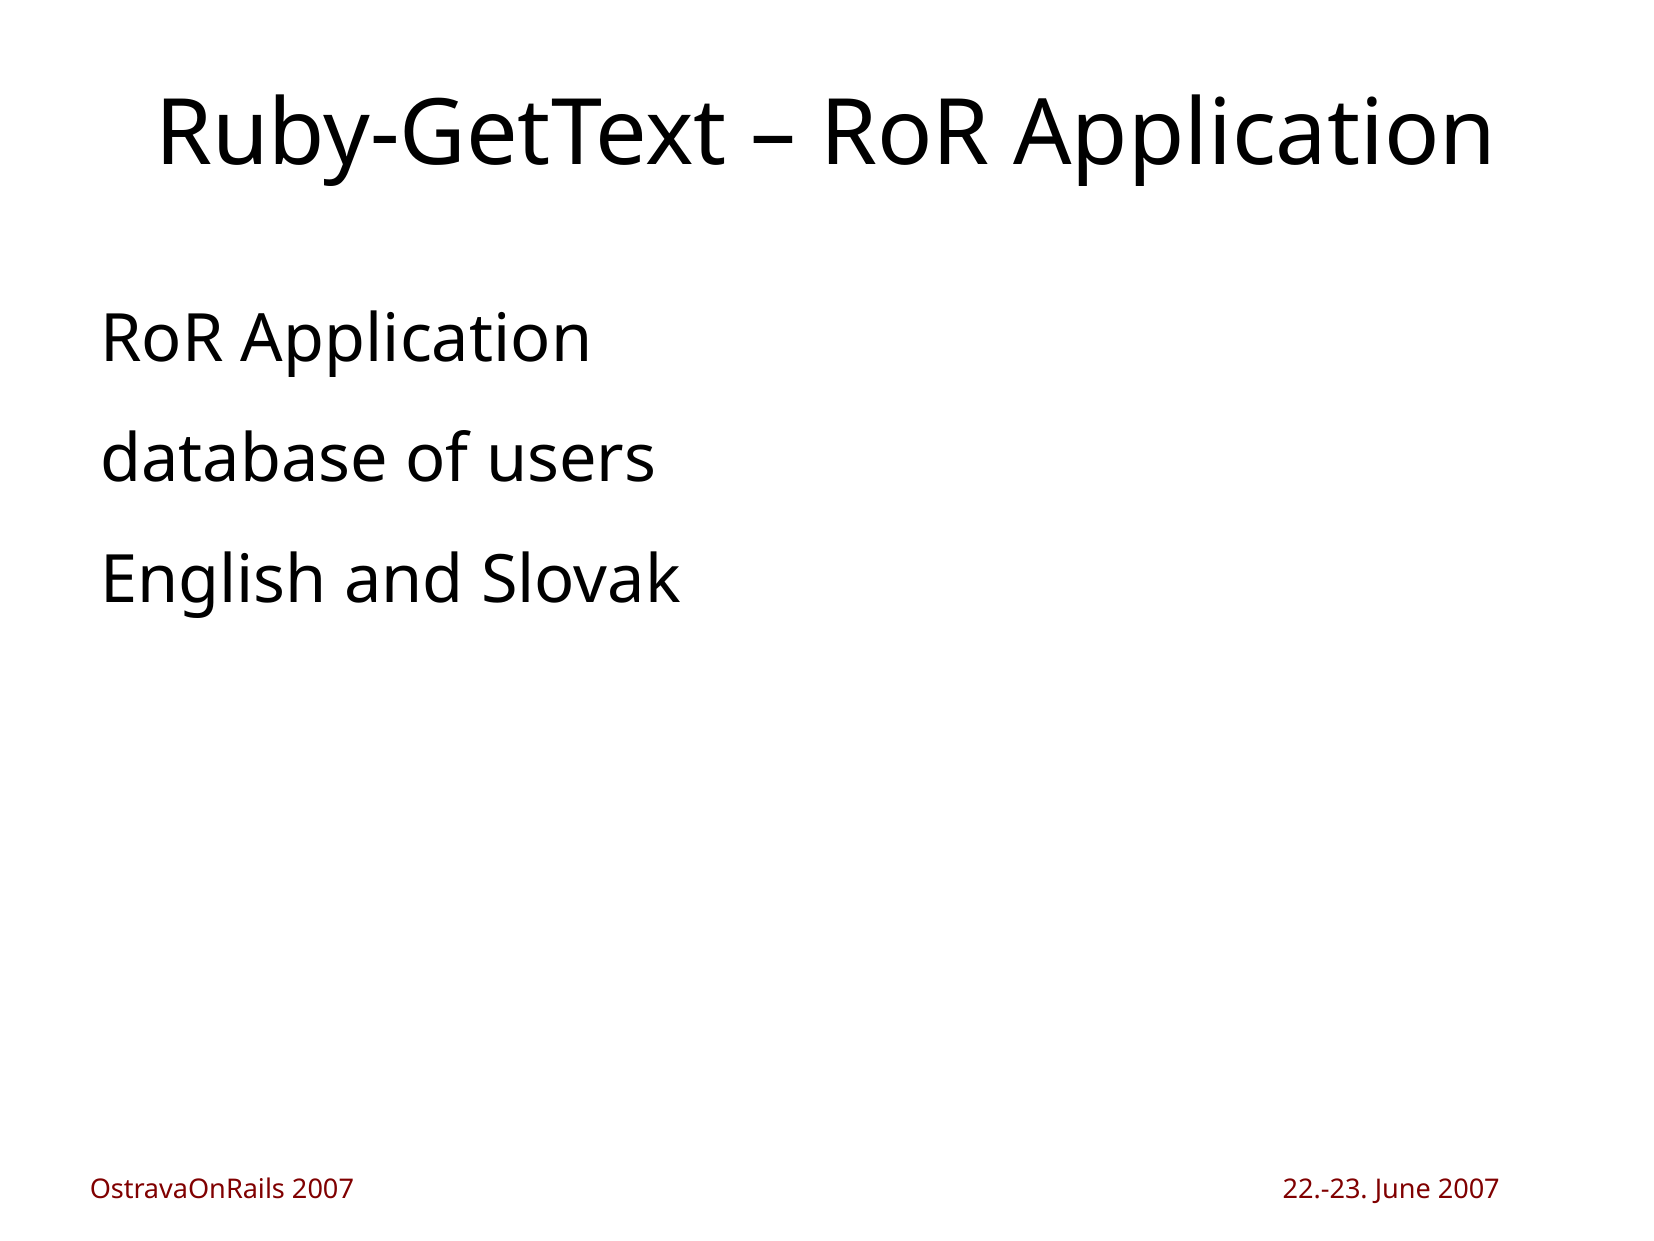

# Ruby-GetText – RoR Application
RoR Application
database of users
English and Slovak